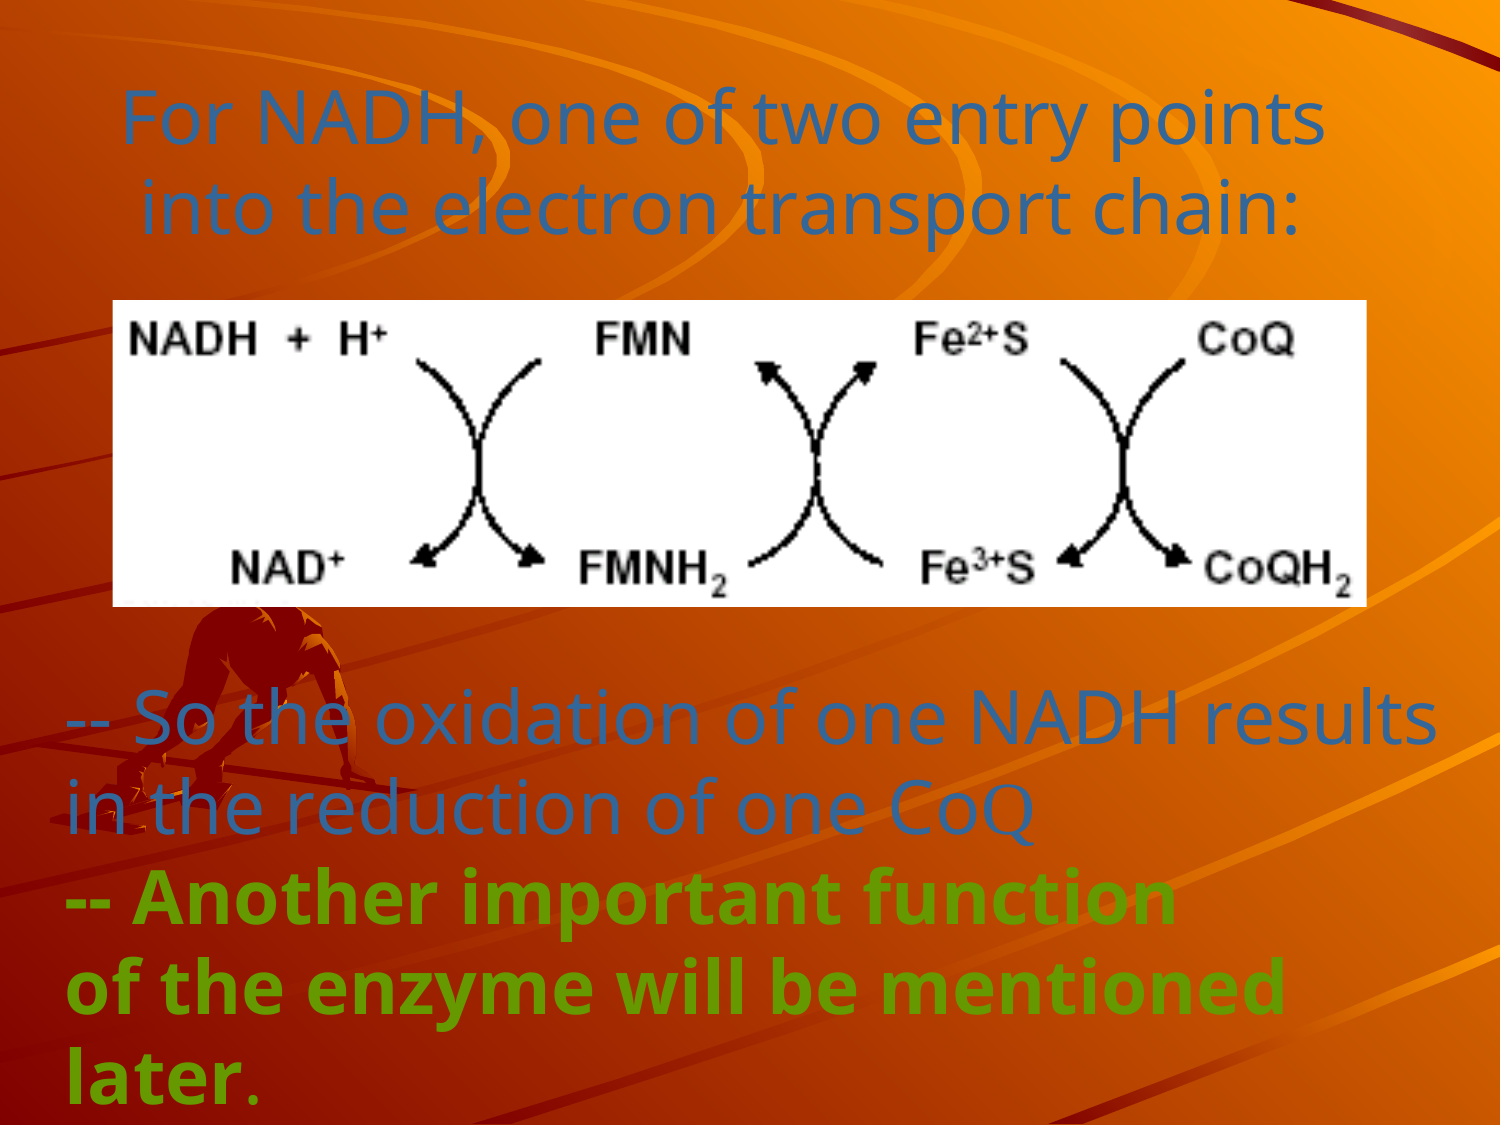

For NADH, one of two entry points
 into the electron transport chain:
-- So the oxidation of one NADH results in the reduction of one CoQ
-- Another important function
of the enzyme will be mentioned later.